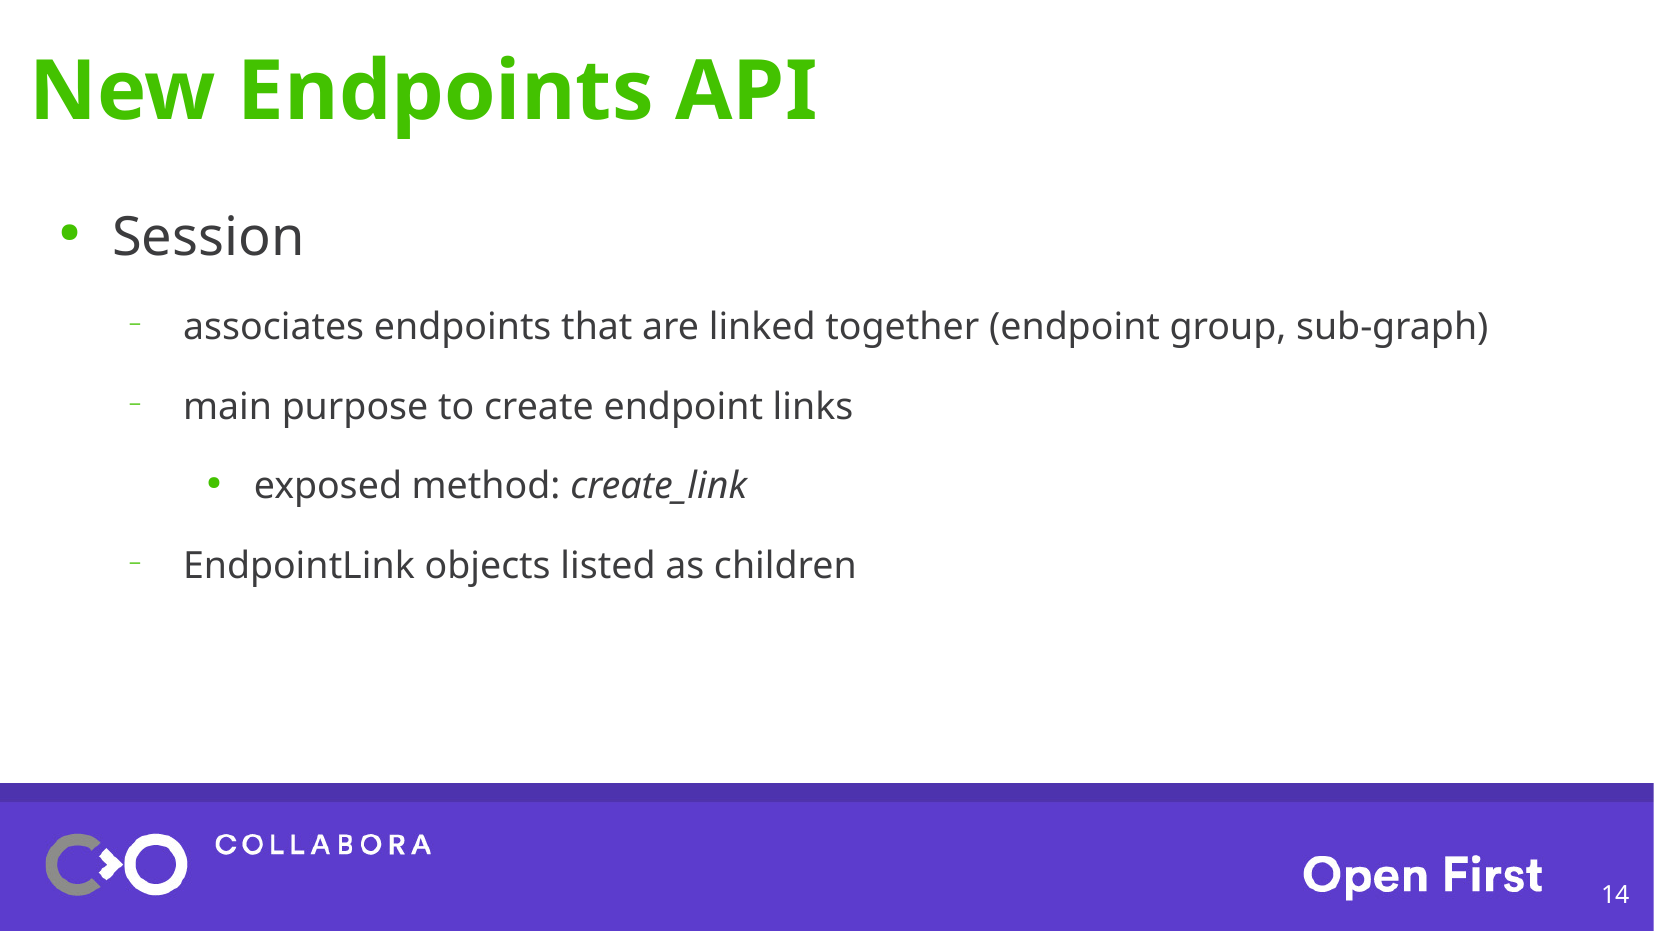

# New Endpoints API
Session
associates endpoints that are linked together (endpoint group, sub-graph)
main purpose to create endpoint links
exposed method: create_link
EndpointLink objects listed as children